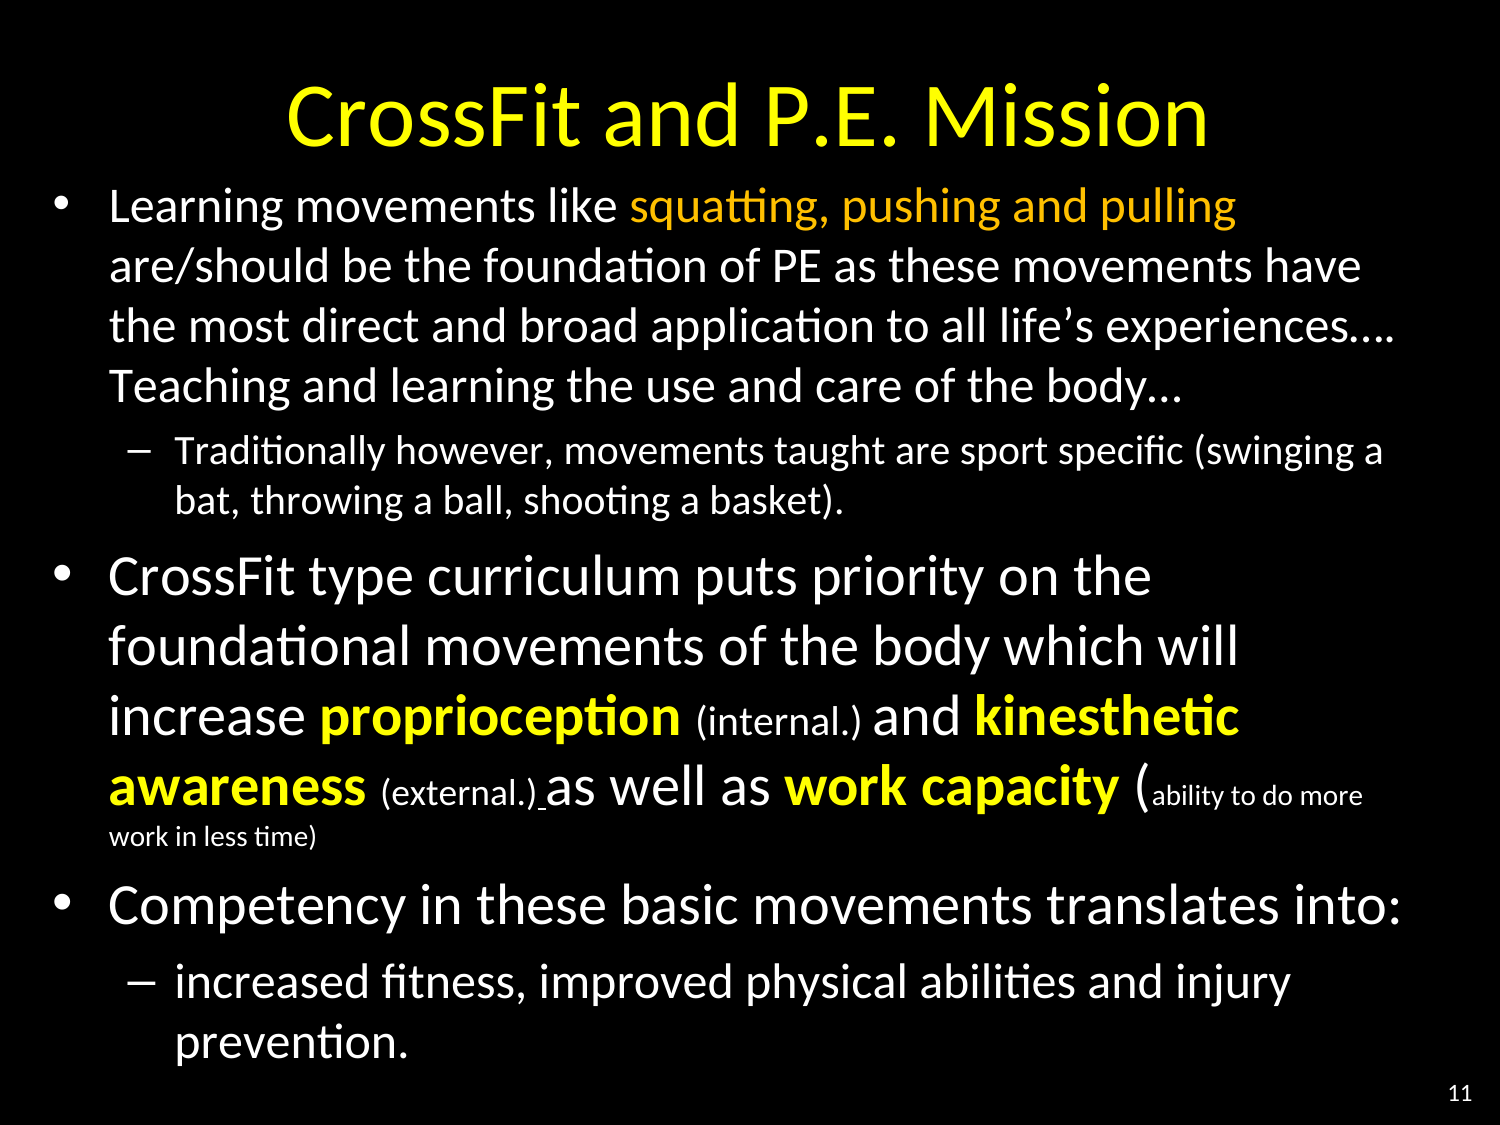

# CrossFit and P.E. Mission
Learning movements like squatting, pushing and pulling are/should be the foundation of PE as these movements have the most direct and broad application to all life’s experiences…. Teaching and learning the use and care of the body…
Traditionally however, movements taught are sport specific (swinging a bat, throwing a ball, shooting a basket).
CrossFit type curriculum puts priority on the foundational movements of the body which will increase proprioception (internal.) and kinesthetic awareness (external.) as well as work capacity (ability to do more work in less time)
Competency in these basic movements translates into:
increased fitness, improved physical abilities and injury prevention.